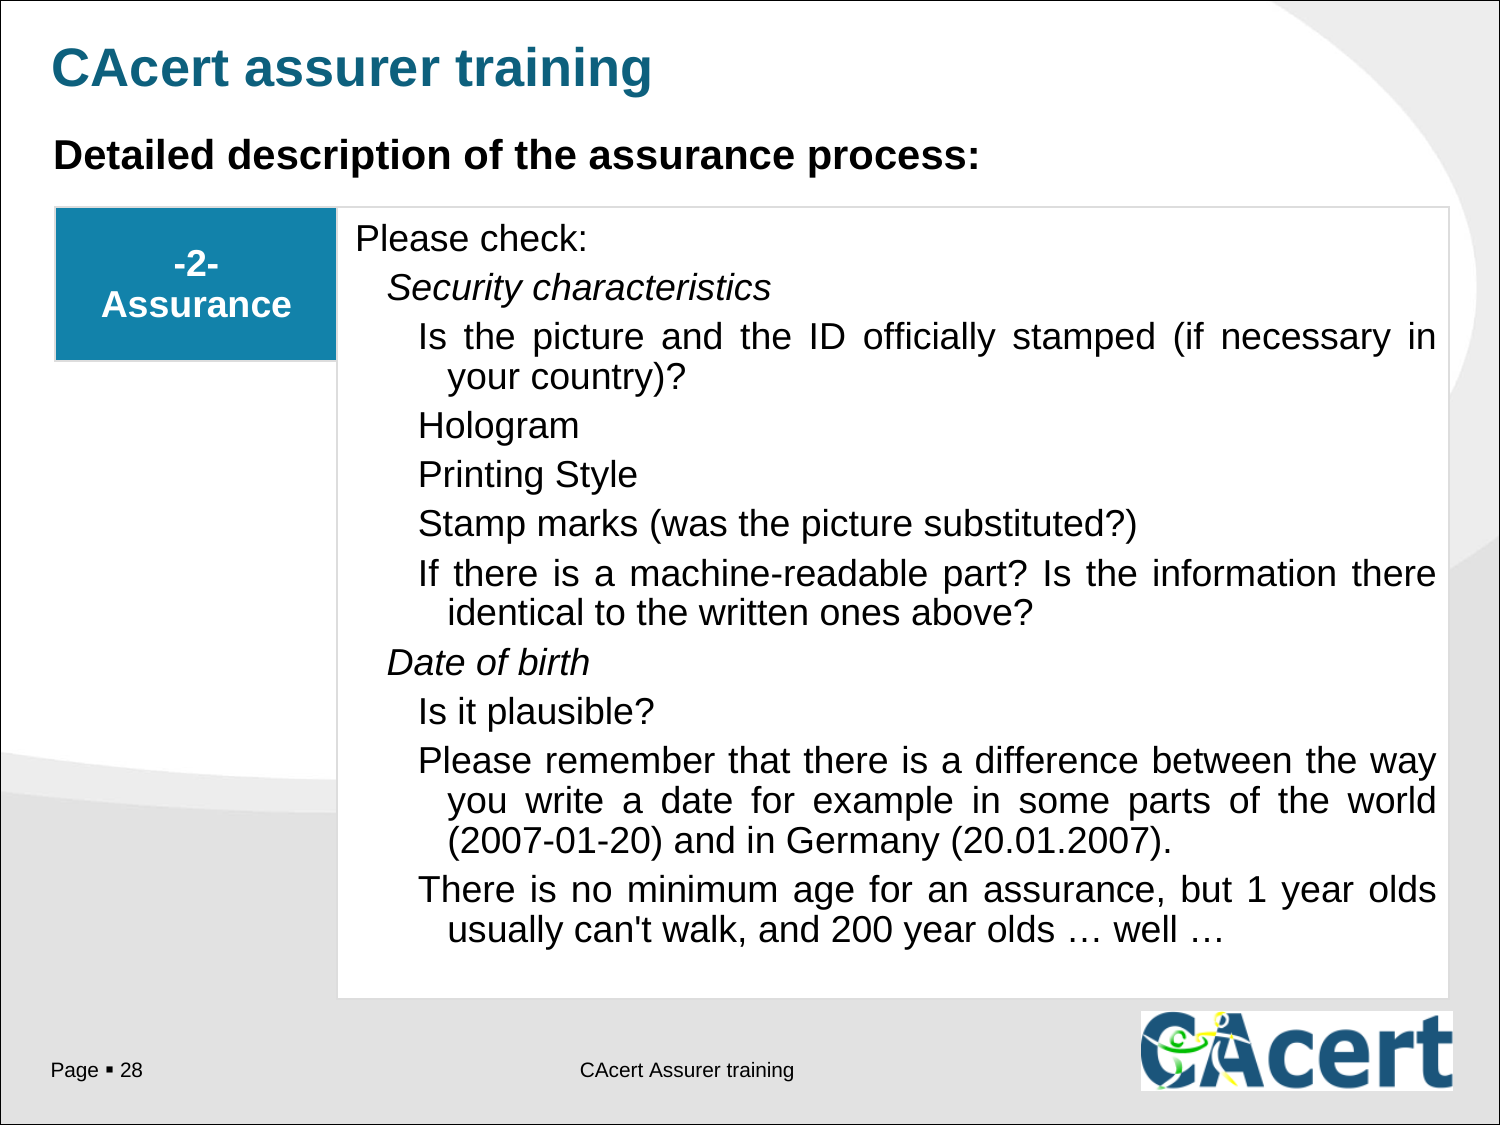

# CAcert assurer training
Detailed description of the assurance process:
-2-
Assurance
Please check:
Security characteristics
Is the picture and the ID officially stamped (if necessary in your country)?
Hologram
Printing Style
Stamp marks (was the picture substituted?)
If there is a machine-readable part? Is the information there identical to the written ones above?
Date of birth
Is it plausible?
Please remember that there is a difference between the way you write a date for example in some parts of the world (2007-01-20) and in Germany (20.01.2007).
There is no minimum age for an assurance, but 1 year olds usually can't walk, and 200 year olds … well …
CAcert Assurer training